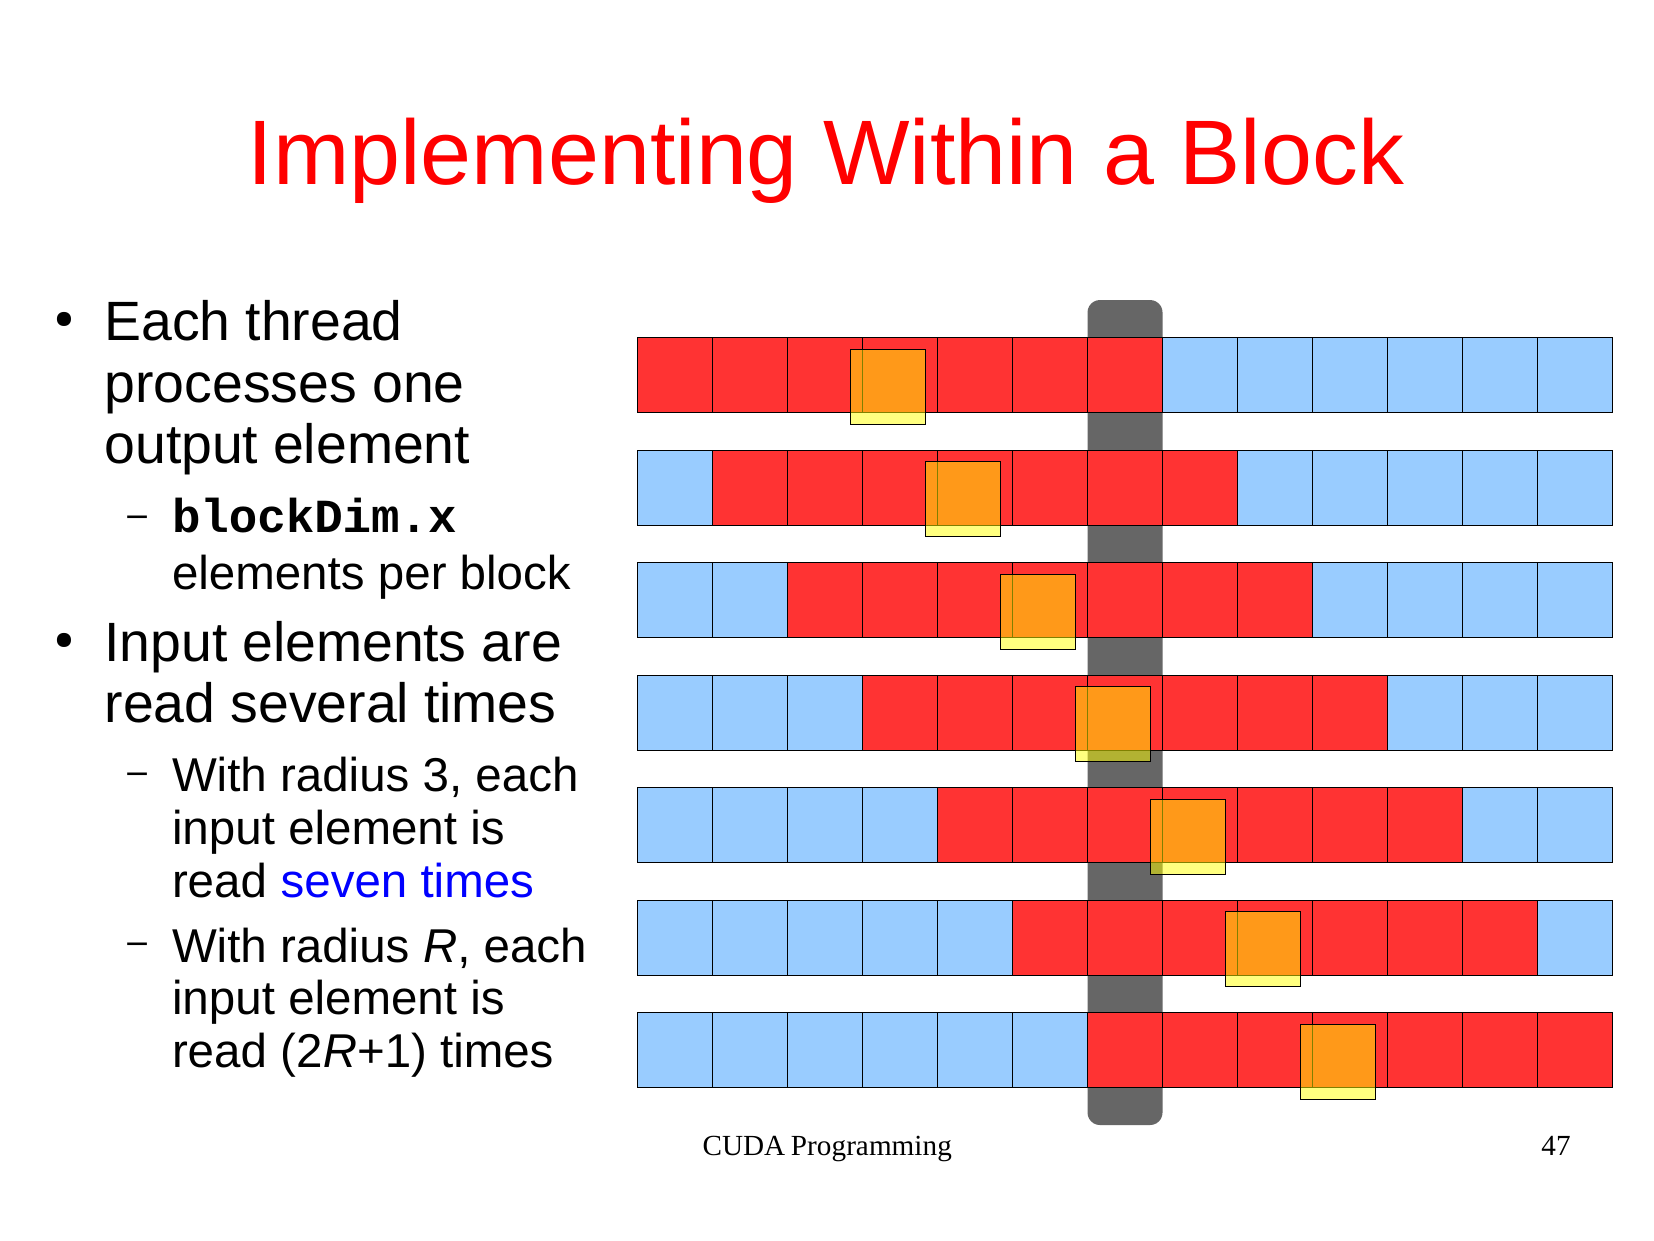

# Implementing Within a Block
Each thread processes one output element
blockDim.x elements per block
Input elements are read several times
With radius 3, each input element is read seven times
With radius R, each input element is read (2R+1) times
CUDA Programming
47